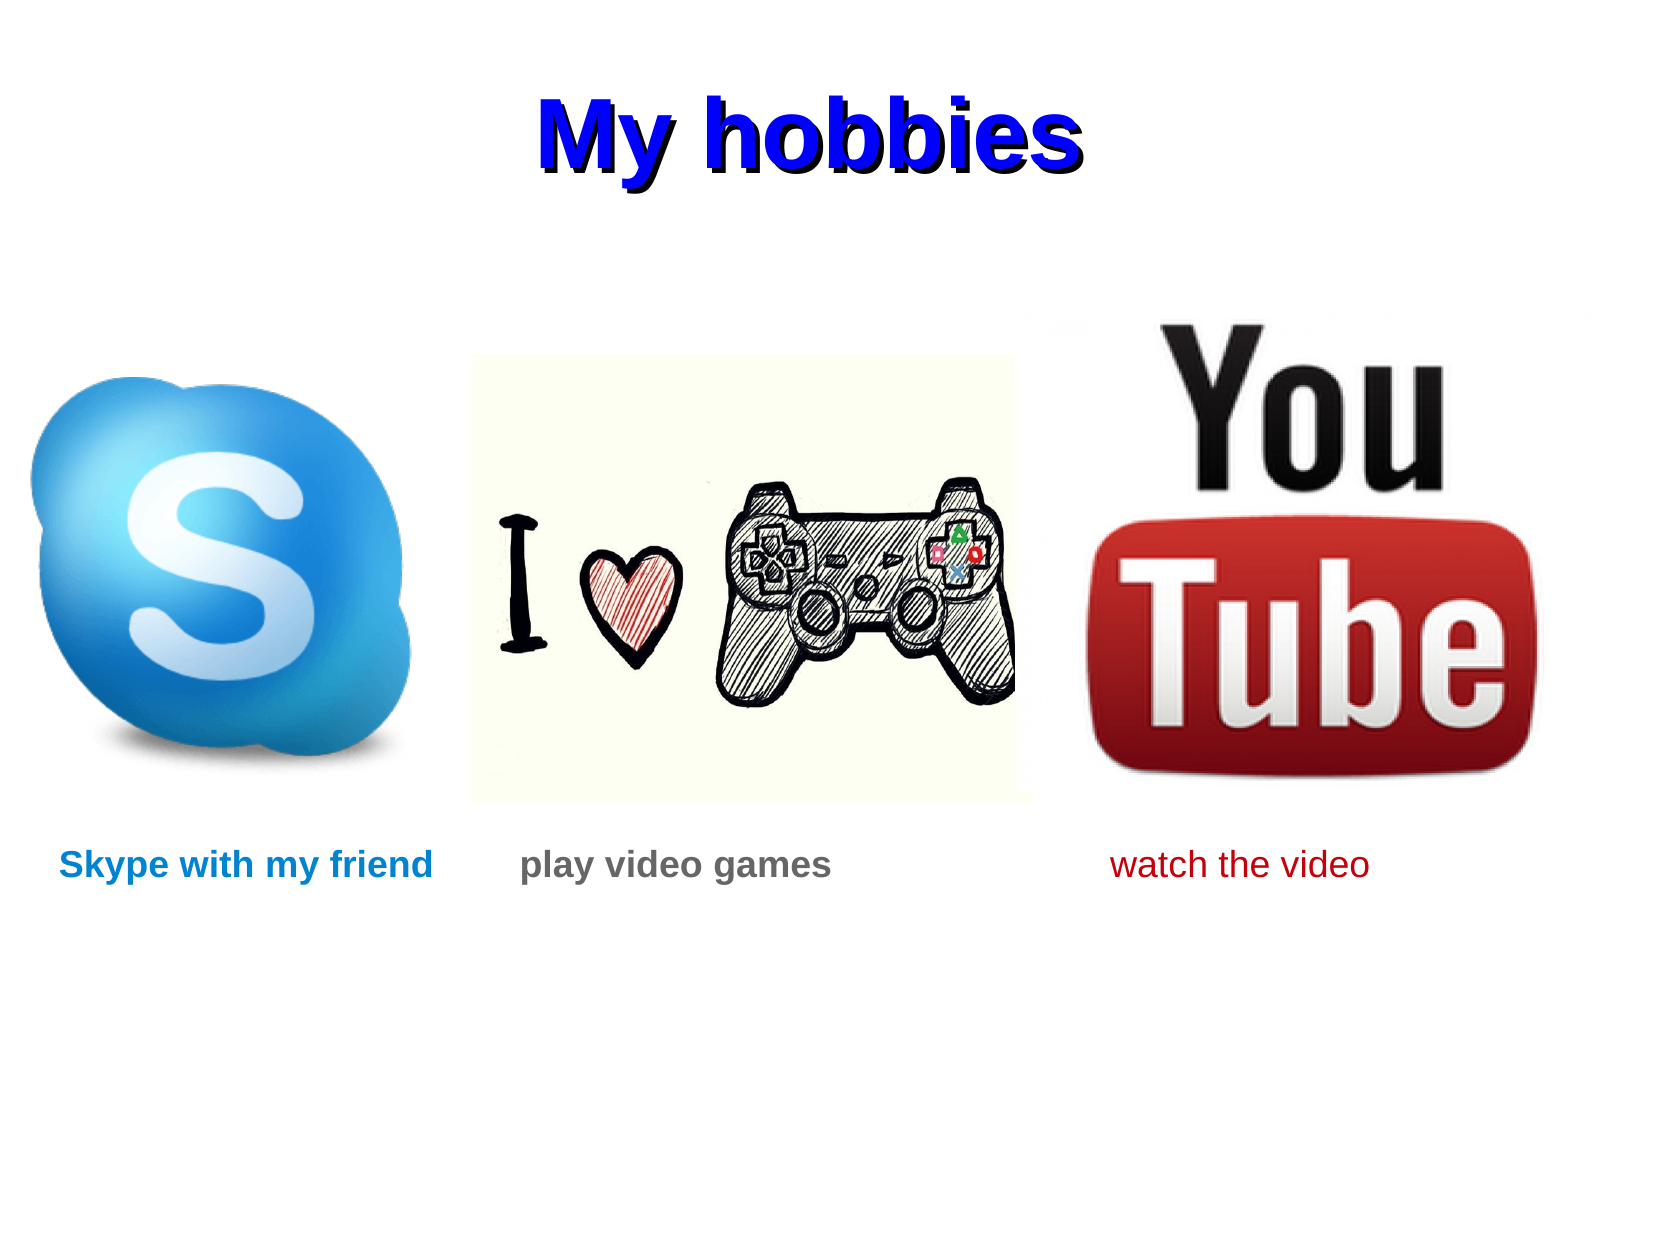

My hobbies
Skype with my friend
watch the video
play video games